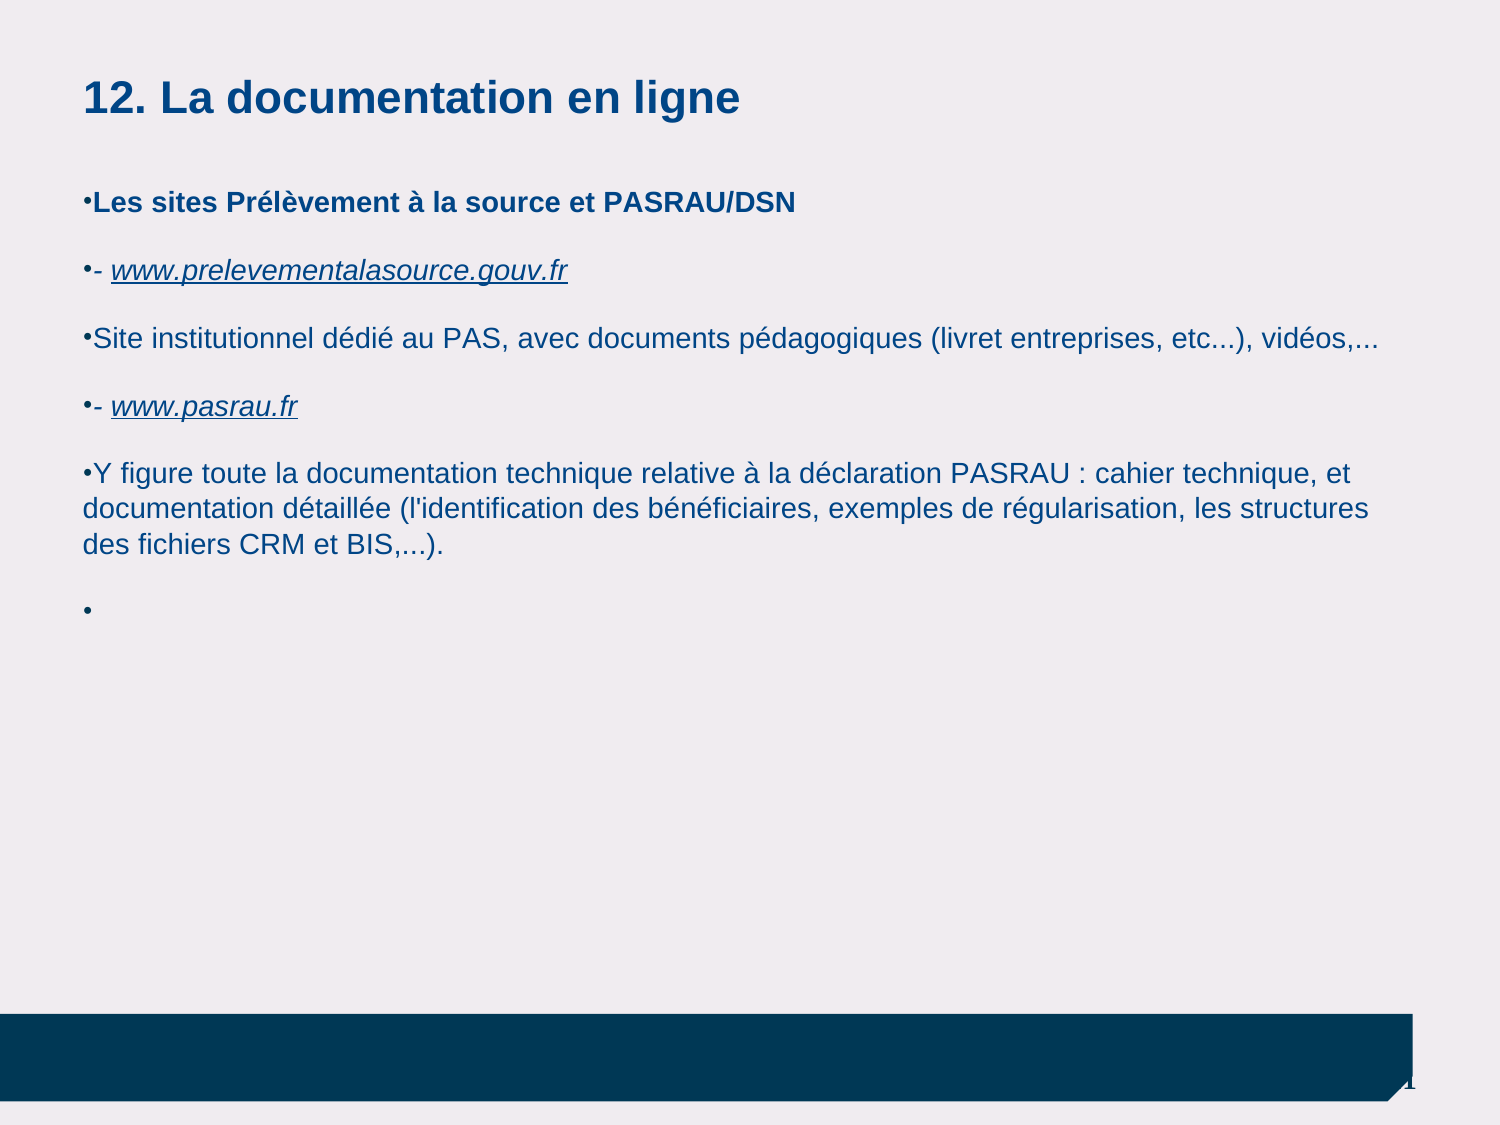

12. La documentation en ligne
# Les sites Prélèvement à la source et PASRAU/DSN
- www.prelevementalasource.gouv.fr
Site institutionnel dédié au PAS, avec documents pédagogiques (livret entreprises, etc...), vidéos,...
- www.pasrau.fr
Y figure toute la documentation technique relative à la déclaration PASRAU : cahier technique, et documentation détaillée (l'identification des bénéficiaires, exemples de régularisation, les structures des fichiers CRM et BIS,...).